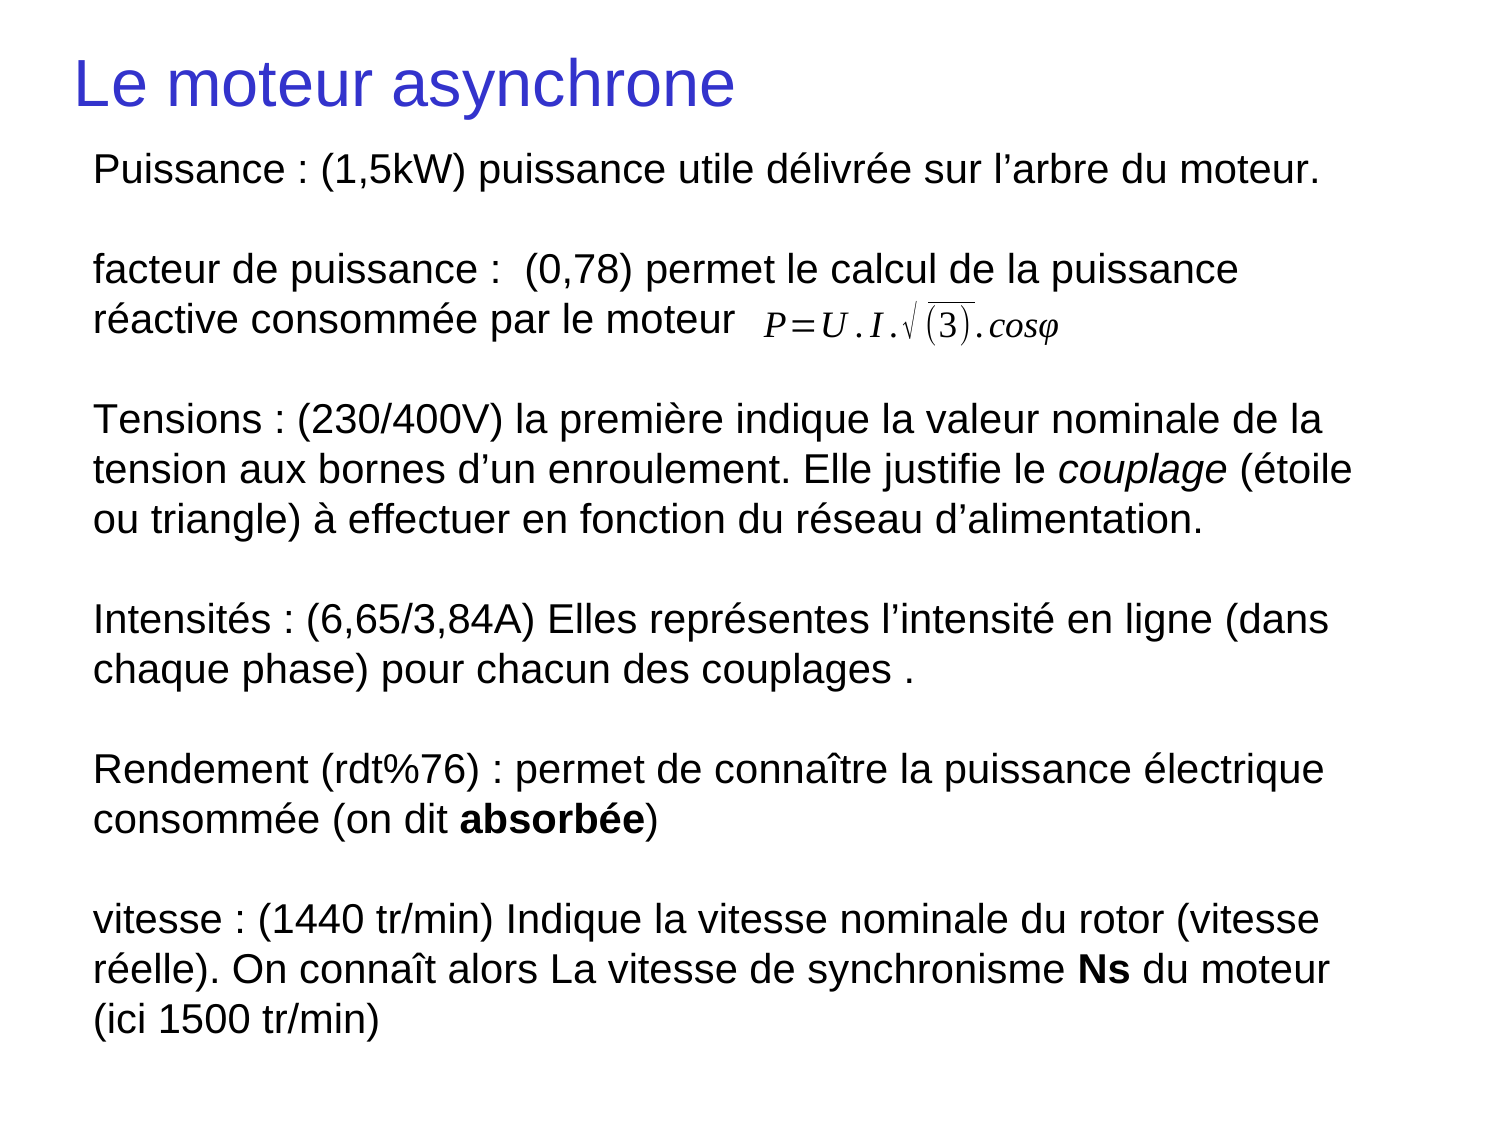

Le moteur asynchrone
Puissance : (1,5kW) puissance utile délivrée sur l’arbre du moteur.
facteur de puissance : (0,78) permet le calcul de la puissance réactive consommée par le moteur
Tensions : (230/400V) la première indique la valeur nominale de la tension aux bornes d’un enroulement. Elle justifie le couplage (étoile ou triangle) à effectuer en fonction du réseau d’alimentation.
Intensités : (6,65/3,84A) Elles représentes l’intensité en ligne (dans chaque phase) pour chacun des couplages .
Rendement (rdt%76) : permet de connaître la puissance électrique consommée (on dit absorbée)
vitesse : (1440 tr/min) Indique la vitesse nominale du rotor (vitesse réelle). On connaît alors La vitesse de synchronisme Ns du moteur (ici 1500 tr/min)